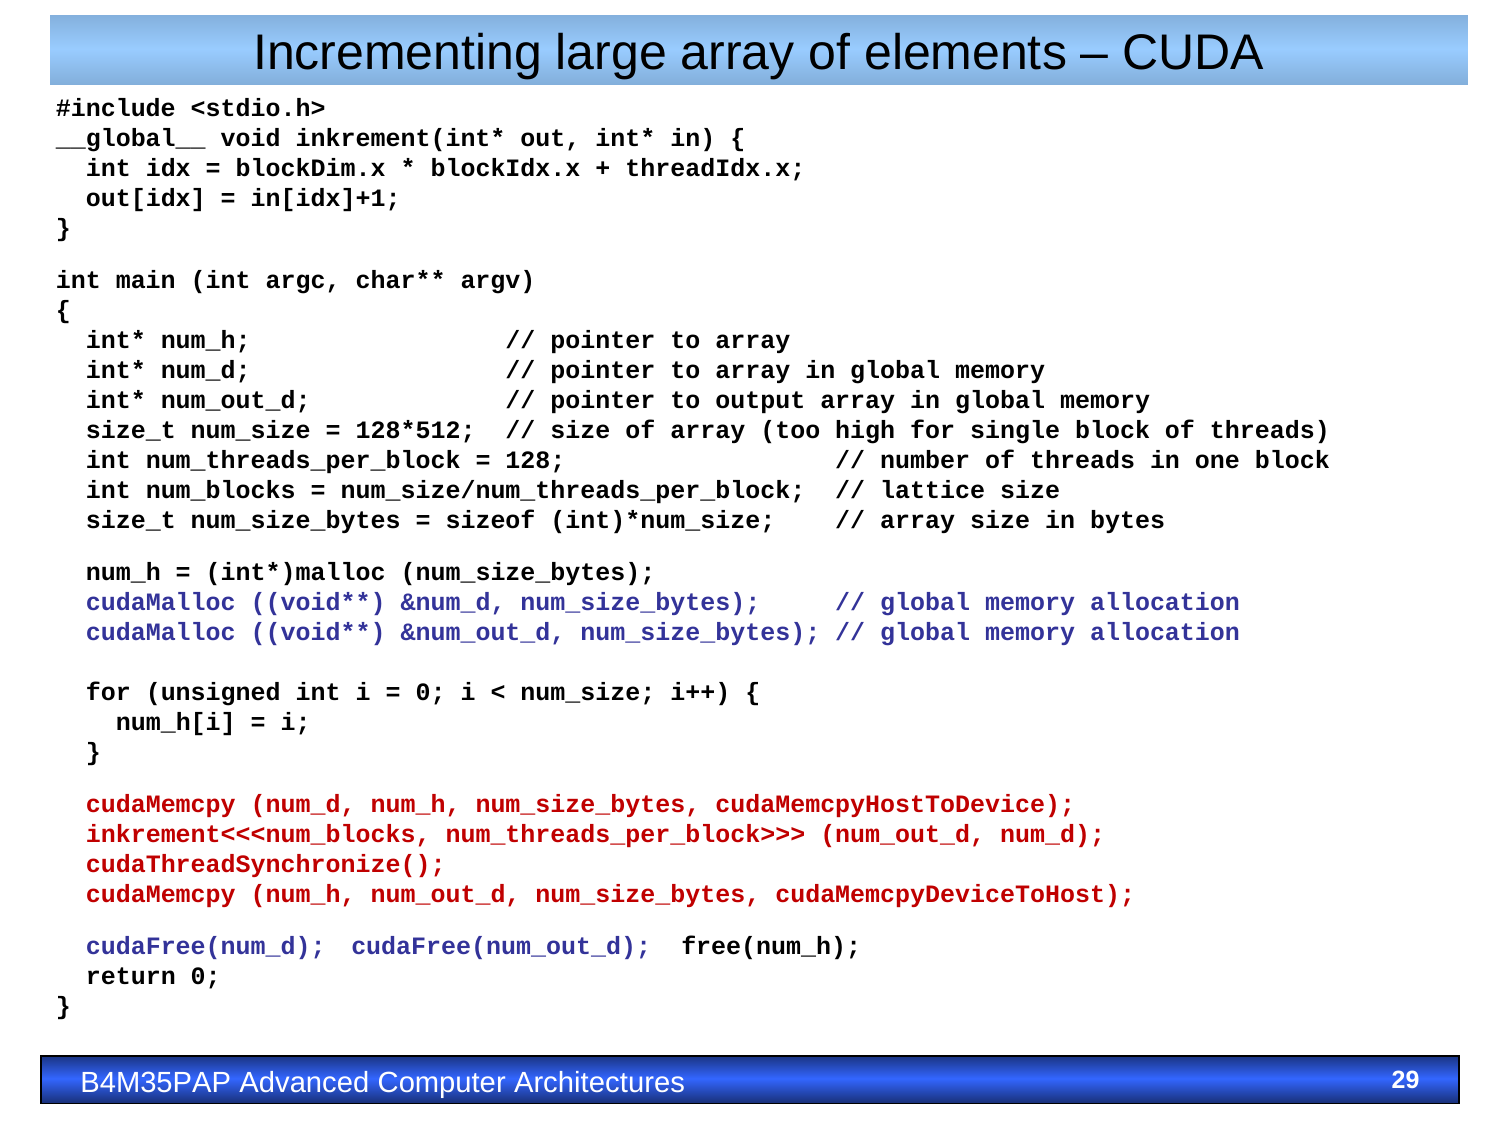

# Incrementing large array of elements – CUDA
#include <stdio.h>
__global__ void inkrement(int* out, int* in) {
 int idx = blockDim.x * blockIdx.x + threadIdx.x;
 out[idx] = in[idx]+1;
}
int main (int argc, char** argv)
{
 int* num_h; // pointer to array
 int* num_d; // pointer to array in global memory
 int* num_out_d; // pointer to output array in global memory
 size_t num_size = 128*512; // size of array (too high for single block of threads)
 int num_threads_per_block = 128; // number of threads in one block
 int num_blocks = num_size/num_threads_per_block; // lattice size
 size_t num_size_bytes = sizeof (int)*num_size; // array size in bytes
 num_h = (int*)malloc (num_size_bytes);
 cudaMalloc ((void**) &num_d, num_size_bytes); // global memory allocation
 cudaMalloc ((void**) &num_out_d, num_size_bytes); // global memory allocation
 for (unsigned int i = 0; i < num_size; i++) {
 num_h[i] = i;
 }
 cudaMemcpy (num_d, num_h, num_size_bytes, cudaMemcpyHostToDevice);
 inkrement<<<num_blocks, num_threads_per_block>>> (num_out_d, num_d);
 cudaThreadSynchronize();
 cudaMemcpy (num_h, num_out_d, num_size_bytes, cudaMemcpyDeviceToHost);
 cudaFree(num_d);	cudaFree(num_out_d); free(num_h);
 return 0;
}